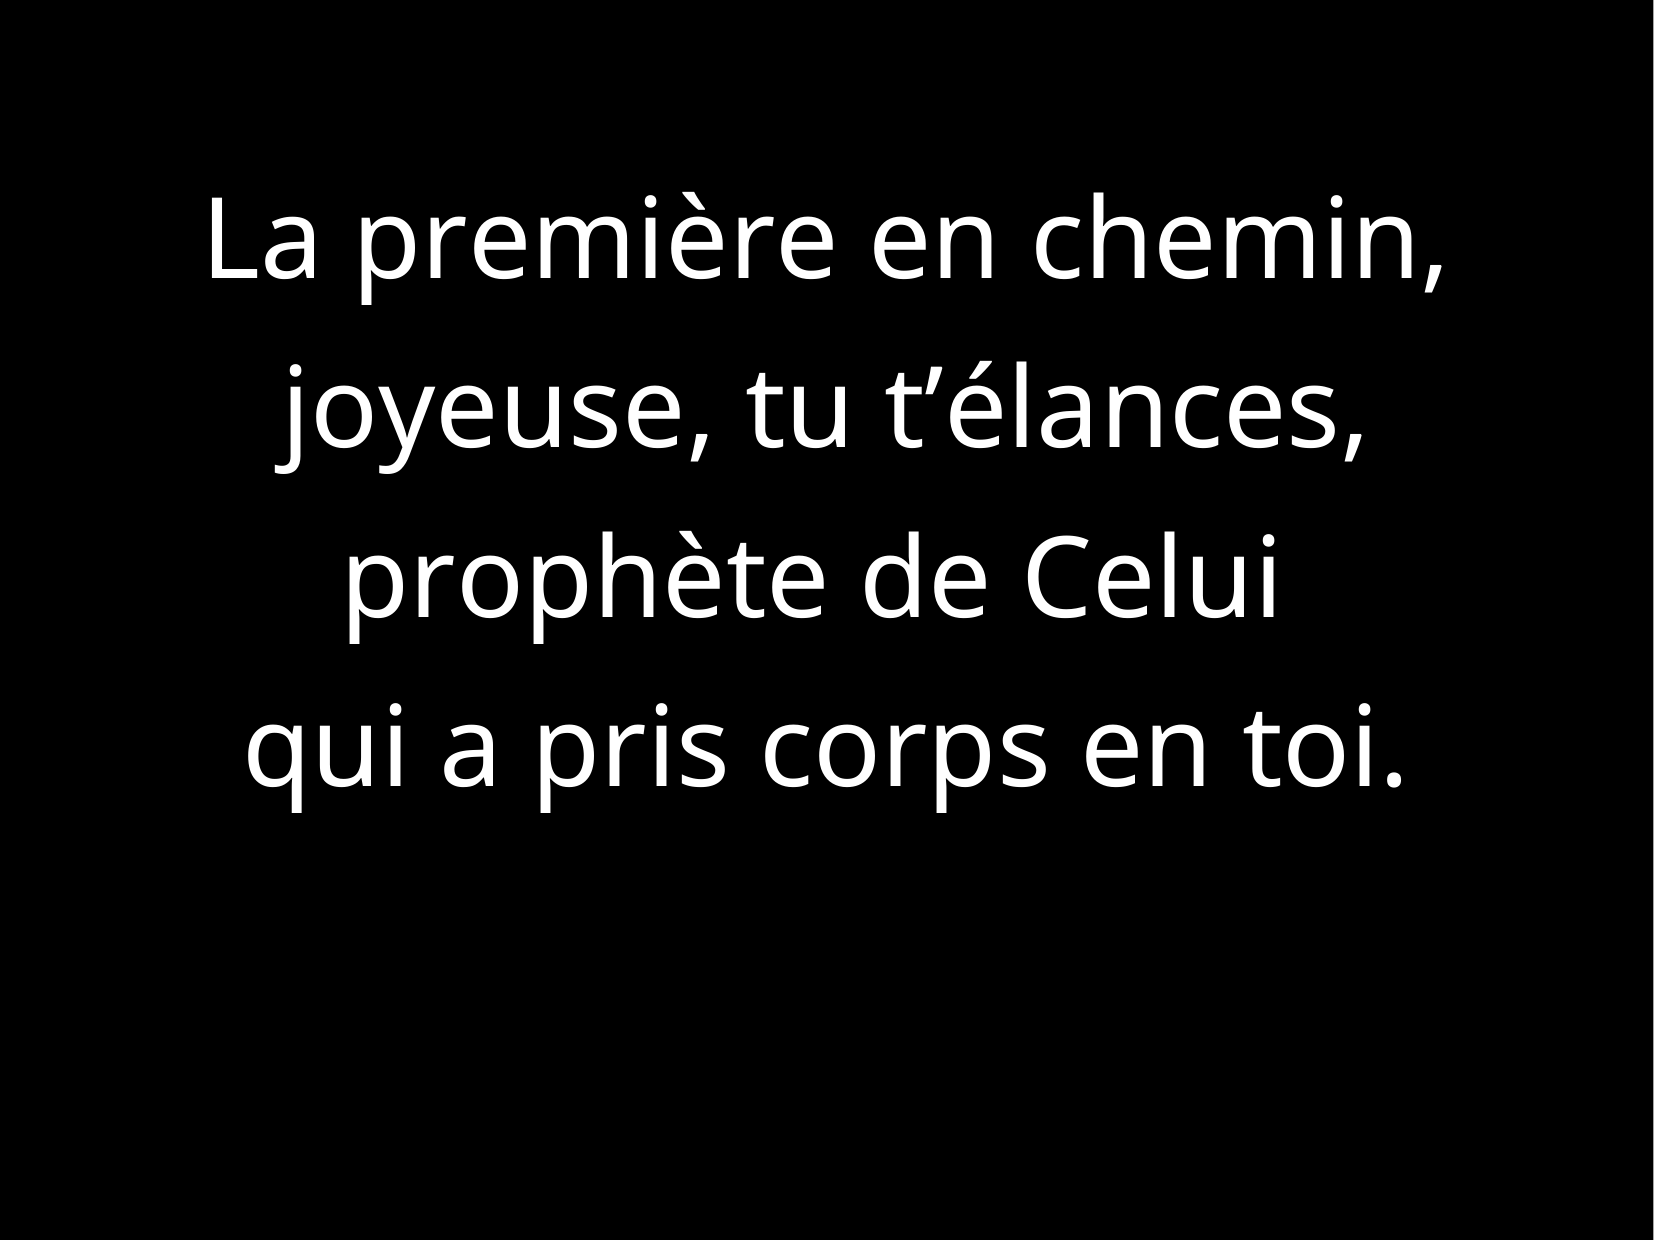

# La première en chemin,
joyeuse, tu t’élances,
prophète de Celui
qui a pris corps en toi.